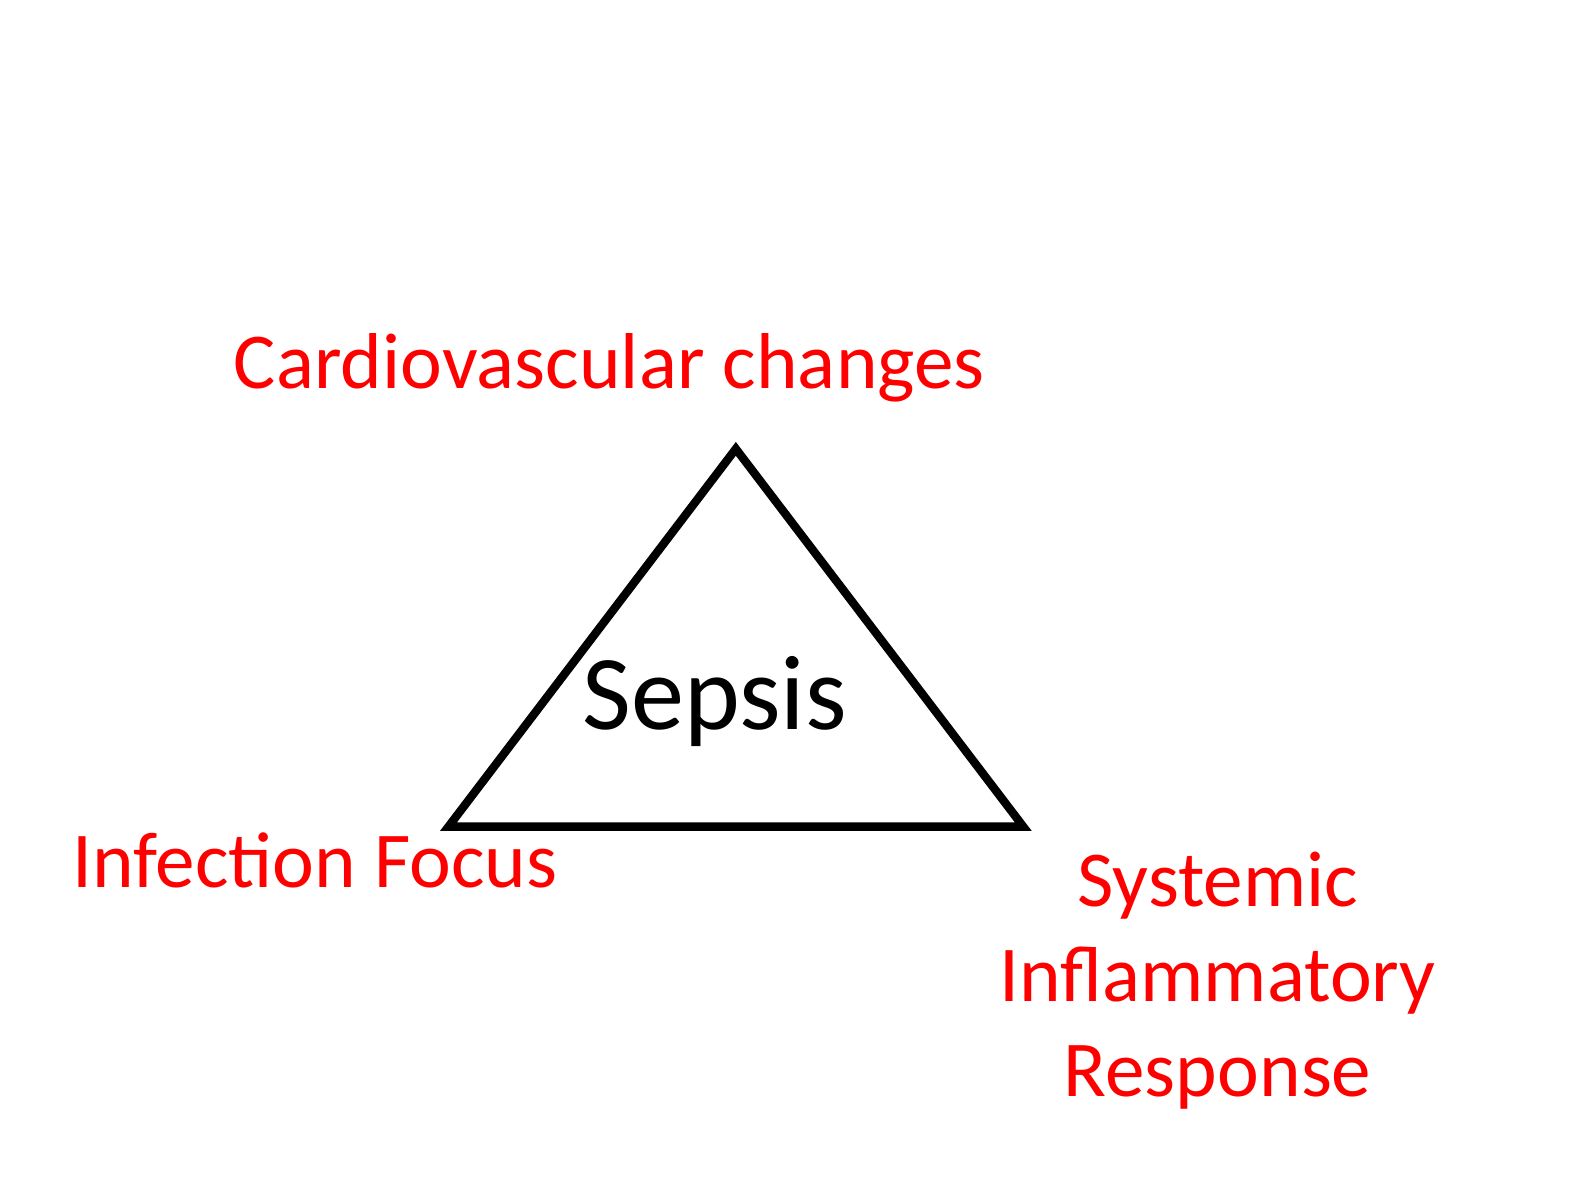

Cardiovascular changes
Sepsis
Infection Focus
Systemic Inflammatory Response